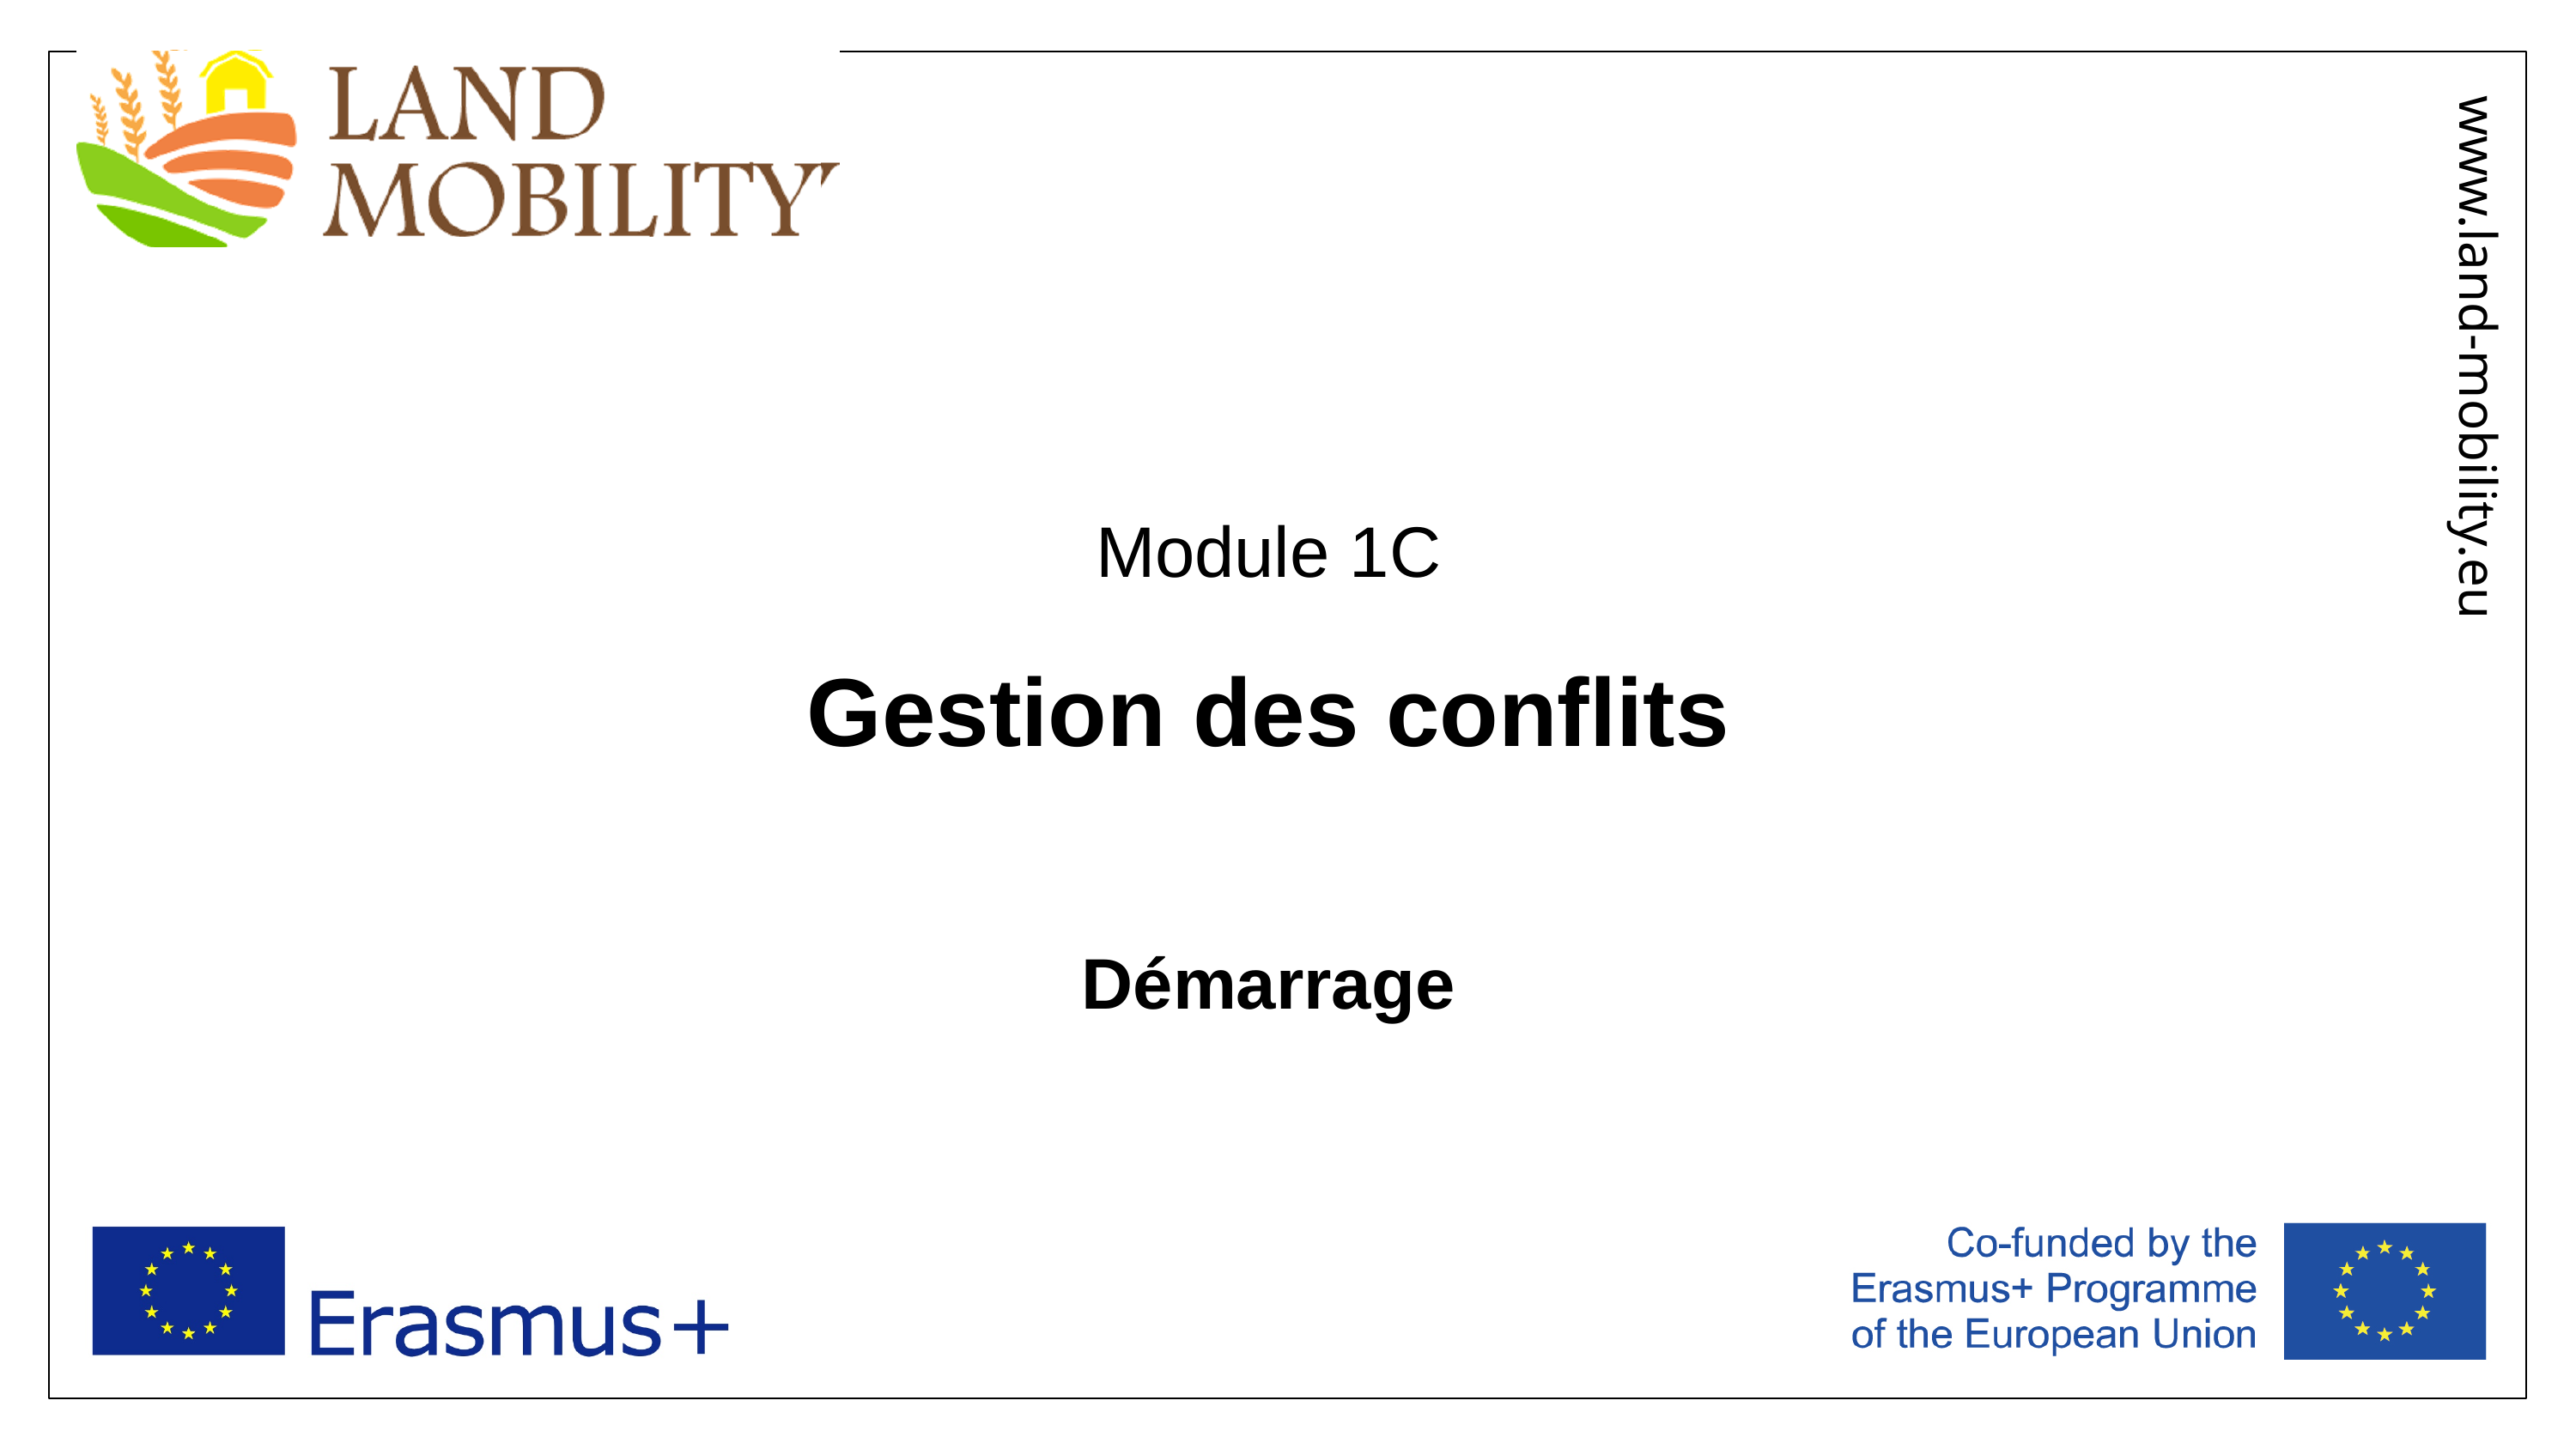

Module 1C
Gestion des conflits
Démarrage
www.land-mobility.eu